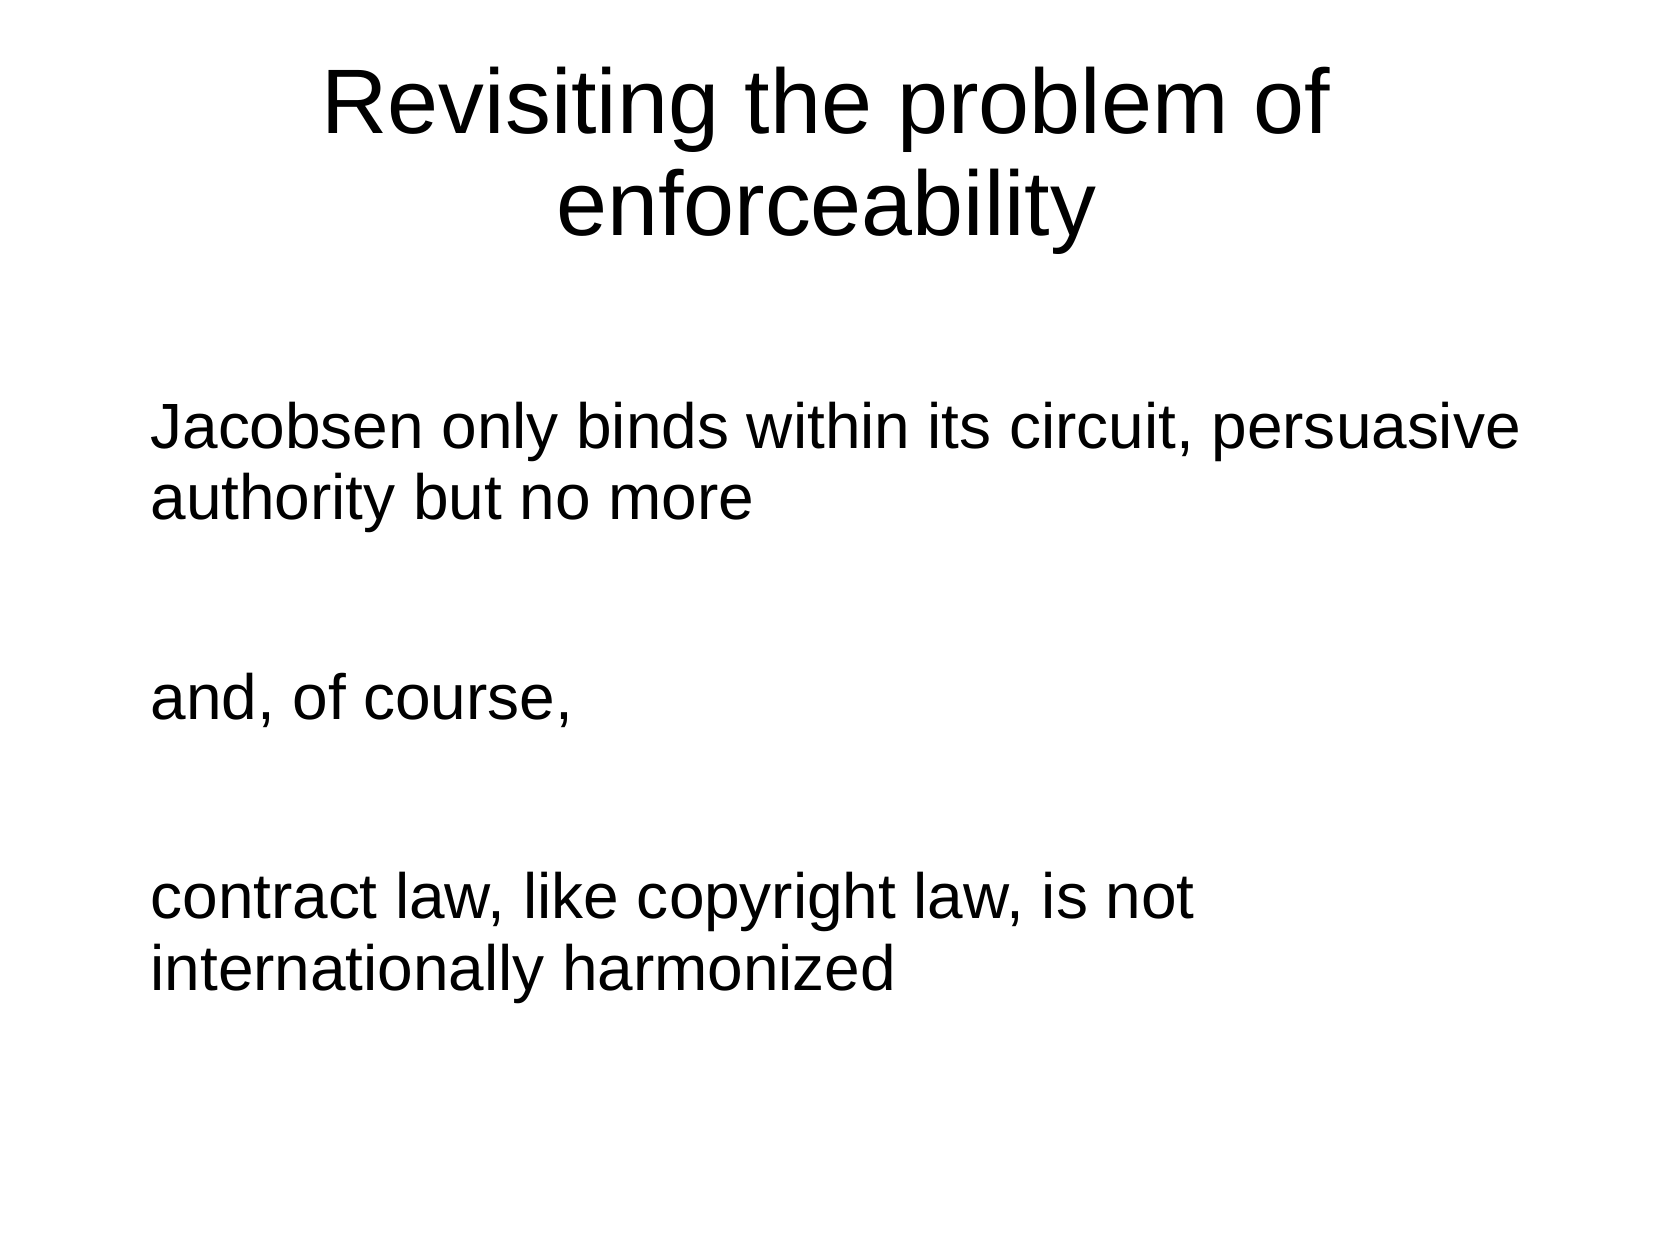

# Revisiting the problem of enforceability
Jacobsen only binds within its circuit, persuasive authority but no more
and, of course,
contract law, like copyright law, is not internationally harmonized